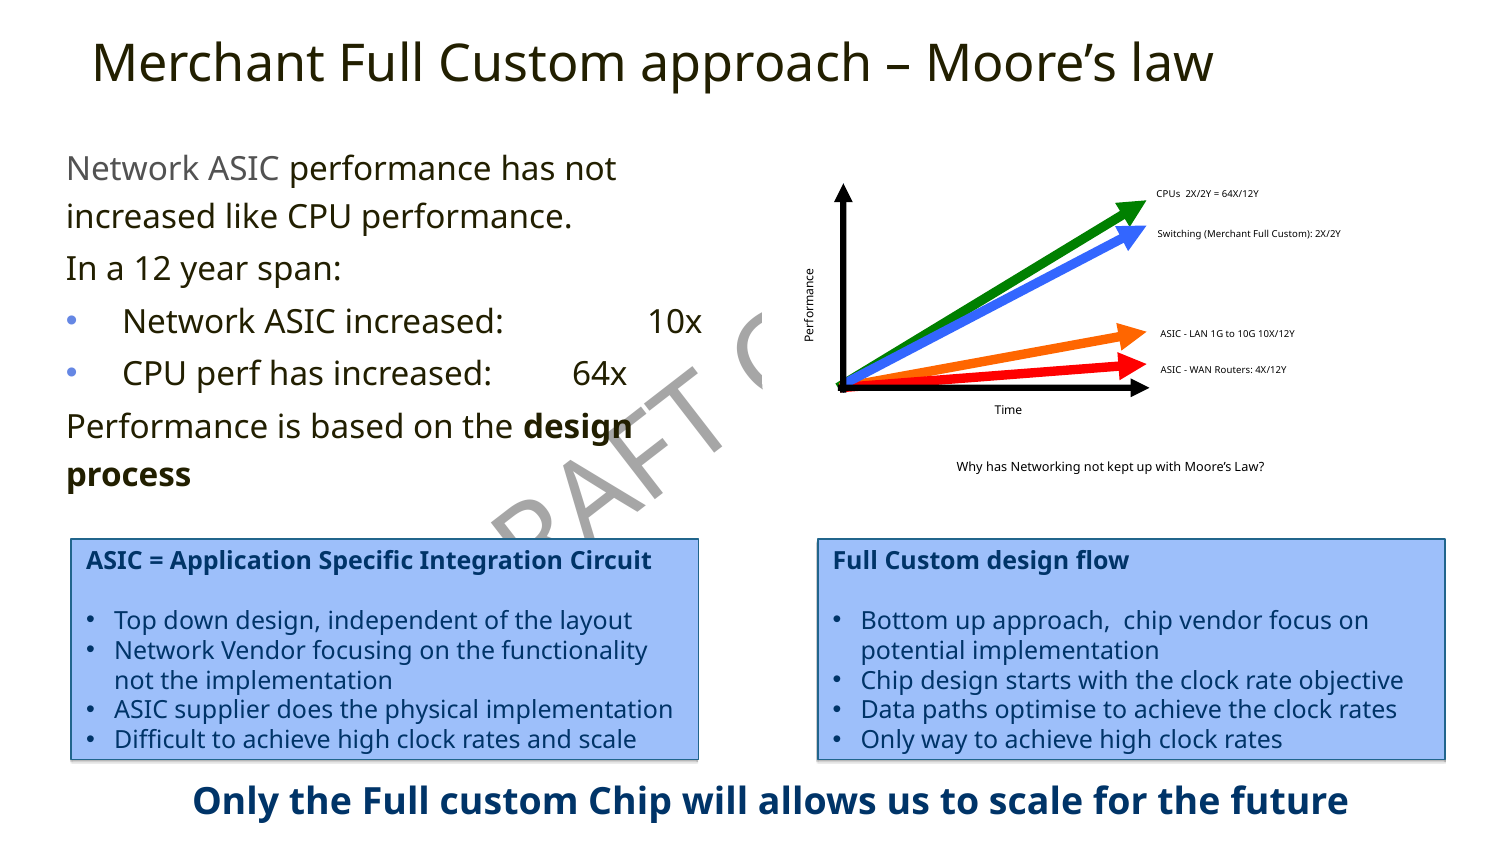

# Merchant Full Custom approach – Moore’s law
Network ASIC performance has not increased like CPU performance.
In a 12 year span:
Network ASIC increased:		10x
CPU perf has increased:		64x
Performance is based on the design process
CPUs 2X/2Y = 64X/12Y
Switching (Merchant Full Custom): 2X/2Y
Performance
ASIC - LAN 1G to 10G 10X/12Y
ASIC - WAN Routers: 4X/12Y
Time
Why has Networking not kept up with Moore’s Law?
ASIC = Application Specific Integration Circuit
Top down design, independent of the layout
Network Vendor focusing on the functionality not the implementation
ASIC supplier does the physical implementation
Difficult to achieve high clock rates and scale
Full Custom design flow
Bottom up approach, chip vendor focus on potential implementation
Chip design starts with the clock rate objective
Data paths optimise to achieve the clock rates
Only way to achieve high clock rates
Only the Full custom Chip will allows us to scale for the future